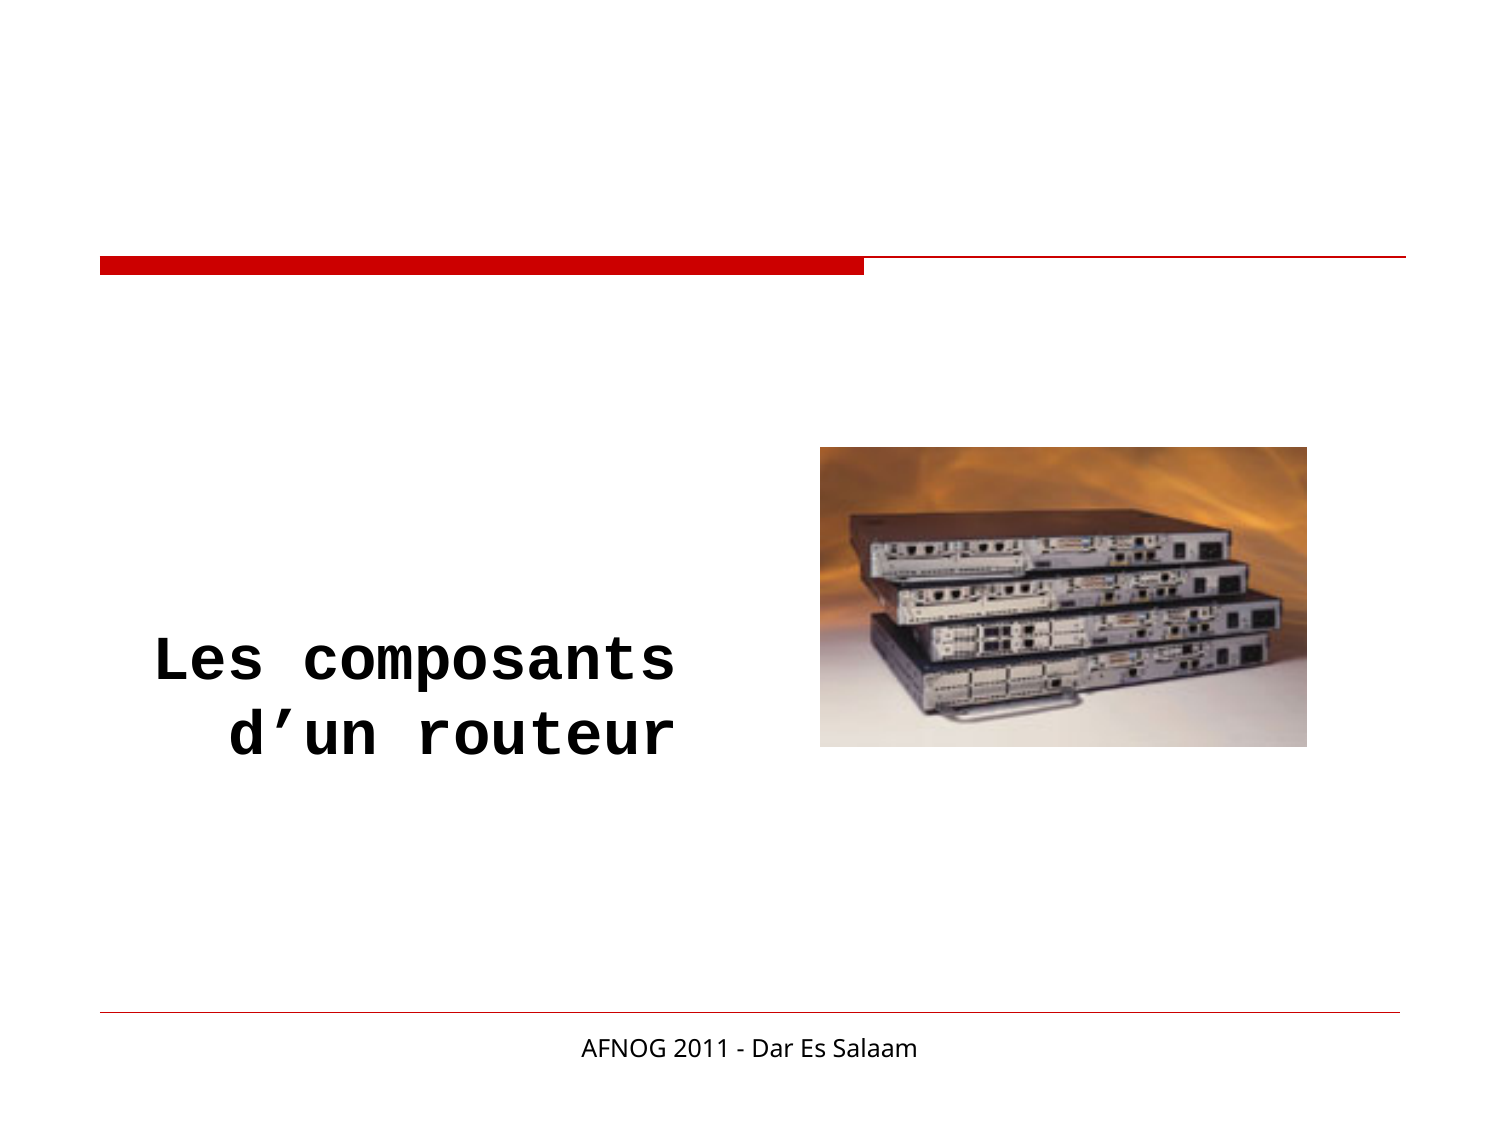

# Les composants d’un routeur
AFNOG 2011 - Dar Es Salaam